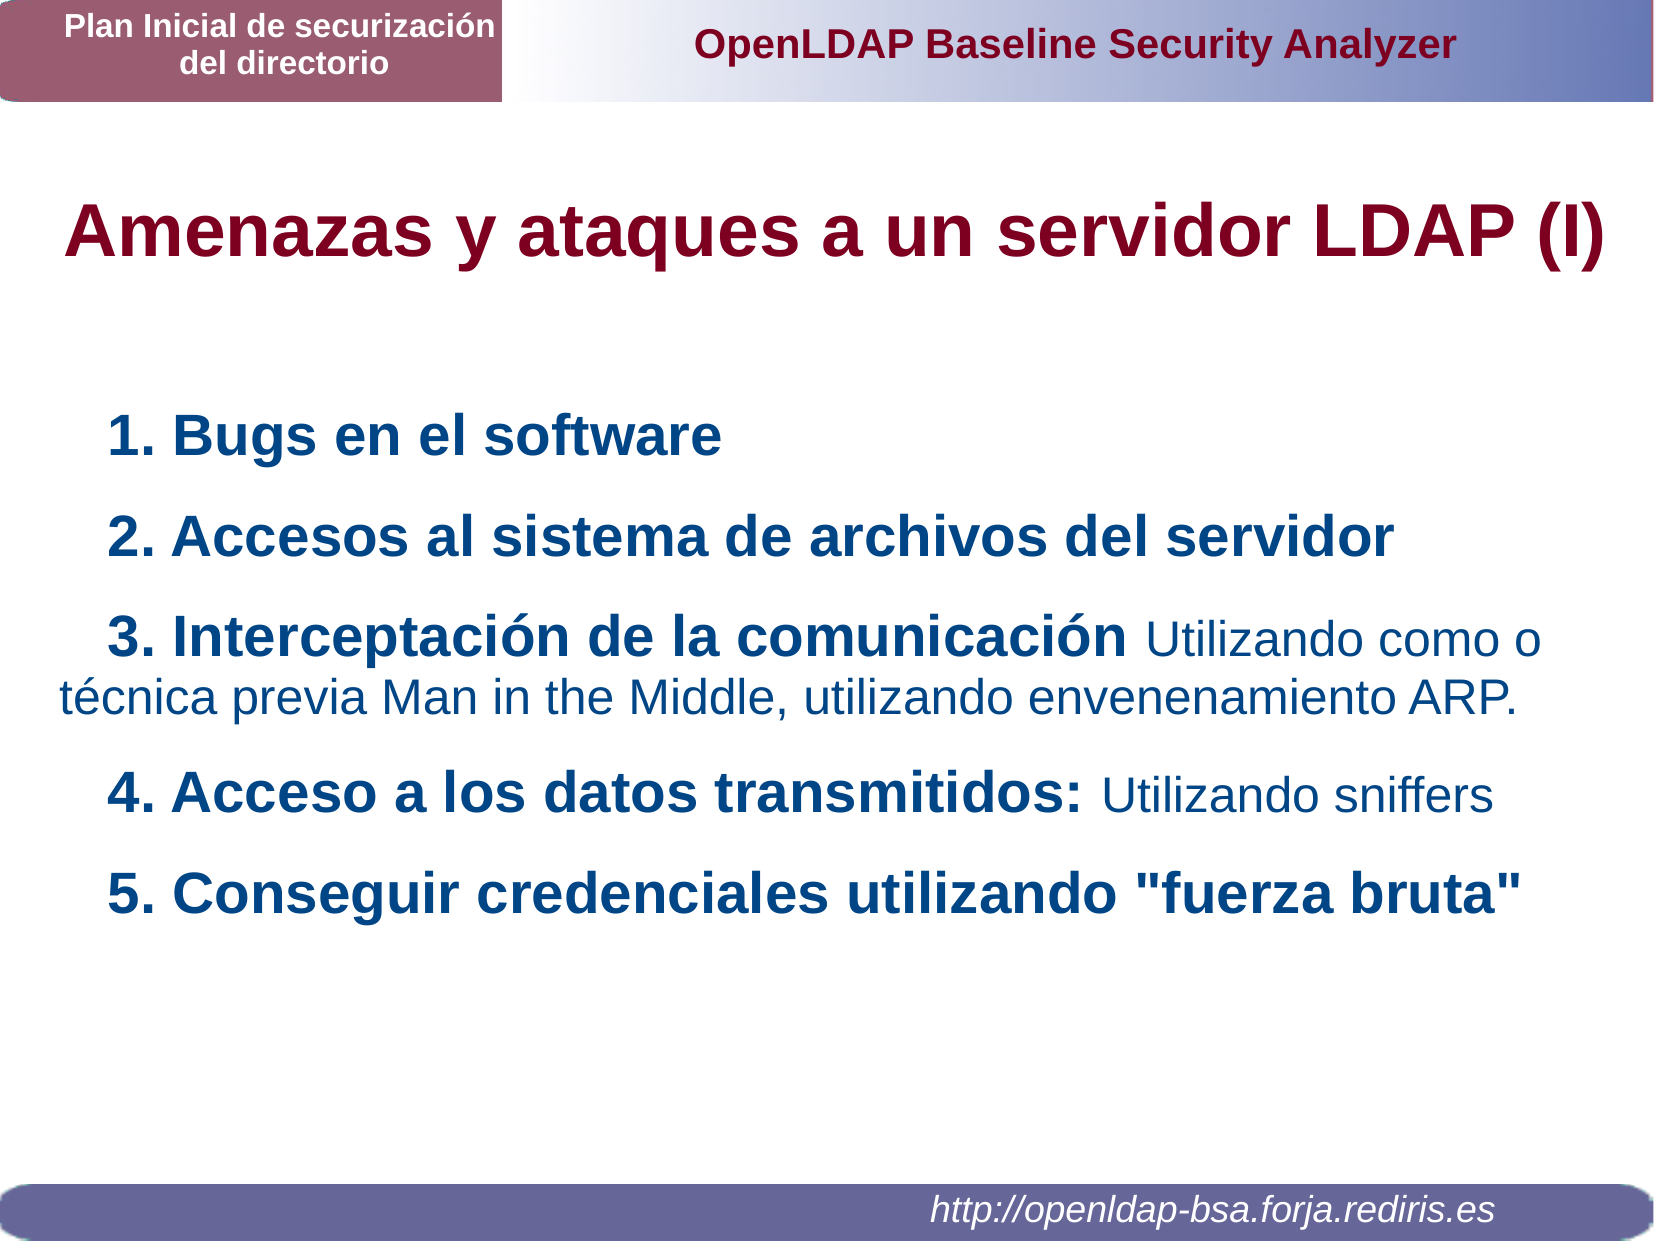

Plan Inicial de securización
 del directorio
OpenLDAP Baseline Security Analyzer
# Amenazas y ataques a un servidor LDAP (I)
 1. Bugs en el software
 2. Accesos al sistema de archivos del servidor
 3. Interceptación de la comunicación Utilizando como o técnica previa Man in the Middle, utilizando envenenamiento ARP.
 4. Acceso a los datos transmitidos: Utilizando sniffers
 5. Conseguir credenciales utilizando "fuerza bruta"
http://openldap-bsa.forja.rediris.es